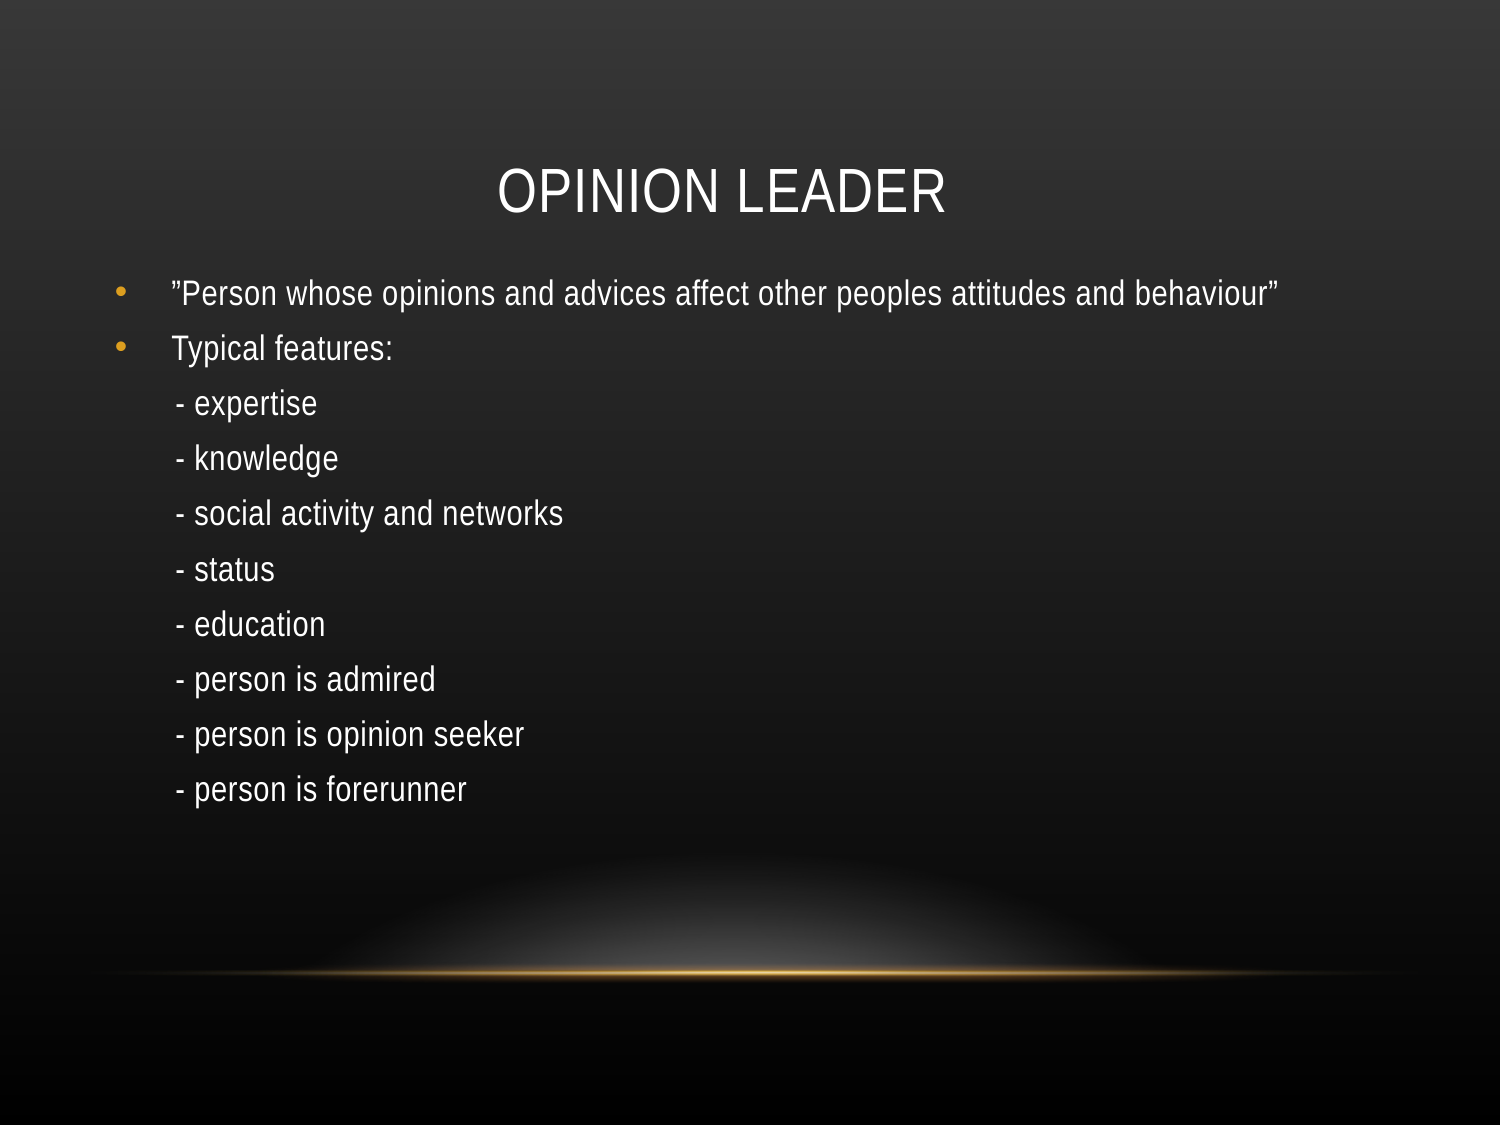

# Opinion leader
”Person whose opinions and advices affect other peoples attitudes and behaviour”
Typical features:
 - expertise
 - knowledge
 - social activity and networks
 - status
 - education
 - person is admired
 - person is opinion seeker
 - person is forerunner